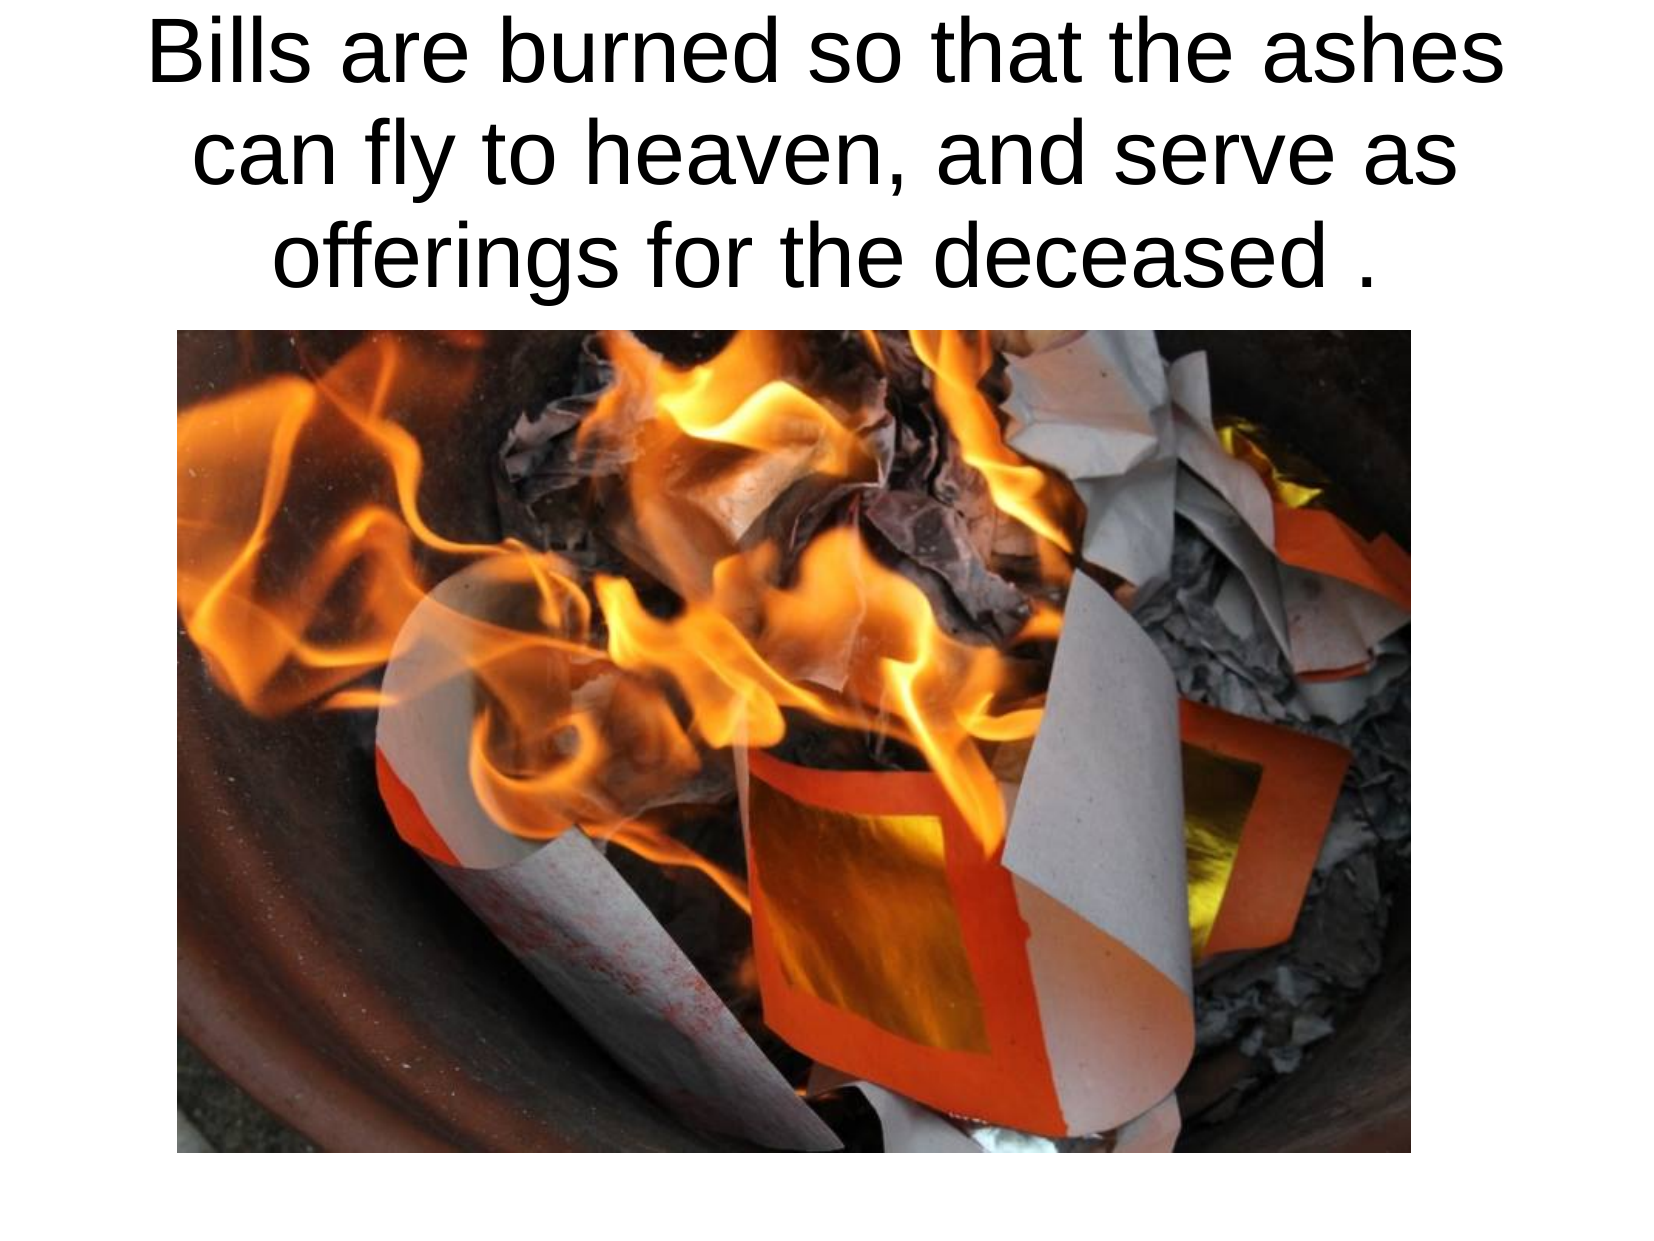

# Bills are burned so that the ashes can fly to heaven, and serve as offerings for the deceased .